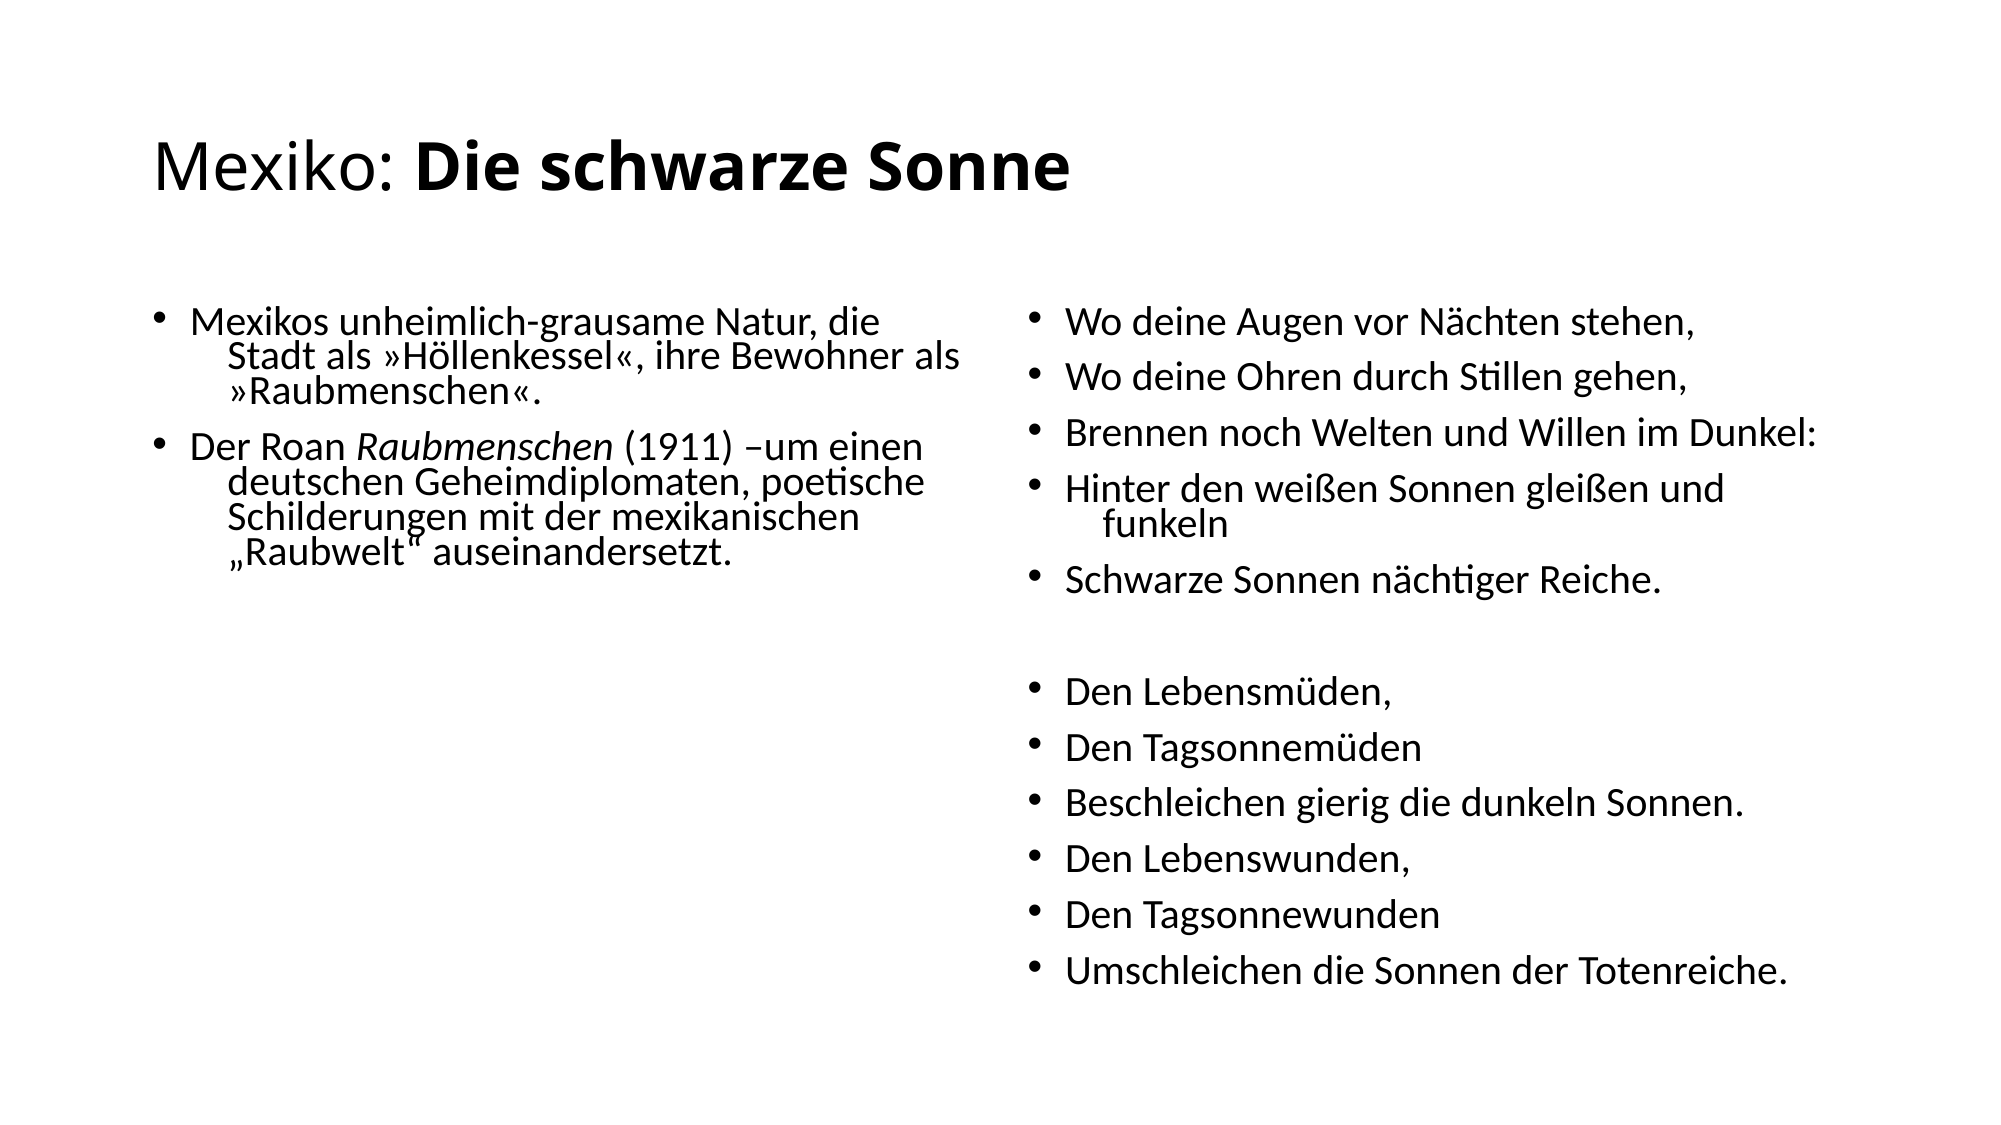

# Mexiko: Die schwarze Sonne
Mexikos unheimlich-grausame Natur, die Stadt als »Höllenkessel«, ihre Bewohner als »Raubmenschen«.
Der Roan Raubmenschen (1911) –um einen deutschen Geheimdiplomaten, poetische Schilderungen mit der mexikanischen „Raubwelt“ auseinandersetzt.
Wo deine Augen vor Nächten stehen,
Wo deine Ohren durch Stillen gehen,
Brennen noch Welten und Willen im Dunkel:
Hinter den weißen Sonnen gleißen und funkeln
Schwarze Sonnen nächtiger Reiche.
Den Lebensmüden,
Den Tagsonnemüden
Beschleichen gierig die dunkeln Sonnen.
Den Lebenswunden,
Den Tagsonnewunden
Umschleichen die Sonnen der Totenreiche.